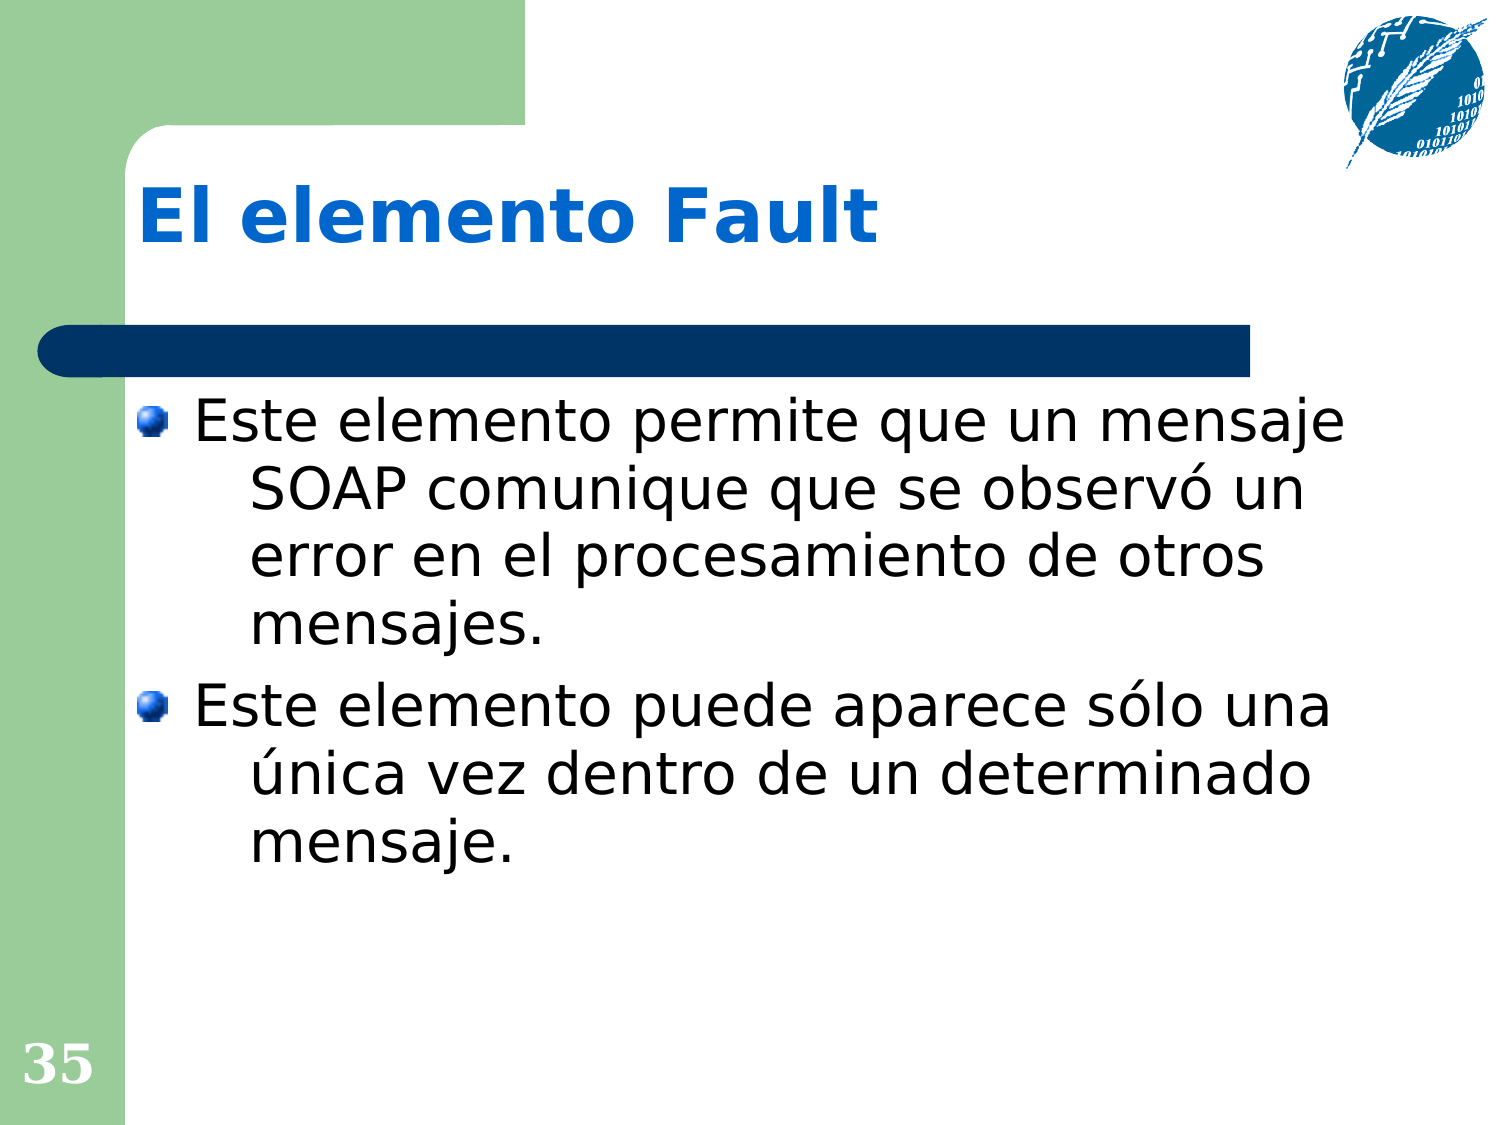

# El elemento Fault
Este elemento permite que un mensaje SOAP comunique que se observó un error en el procesamiento de otros mensajes.
Este elemento puede aparece sólo una única vez dentro de un determinado mensaje.
35